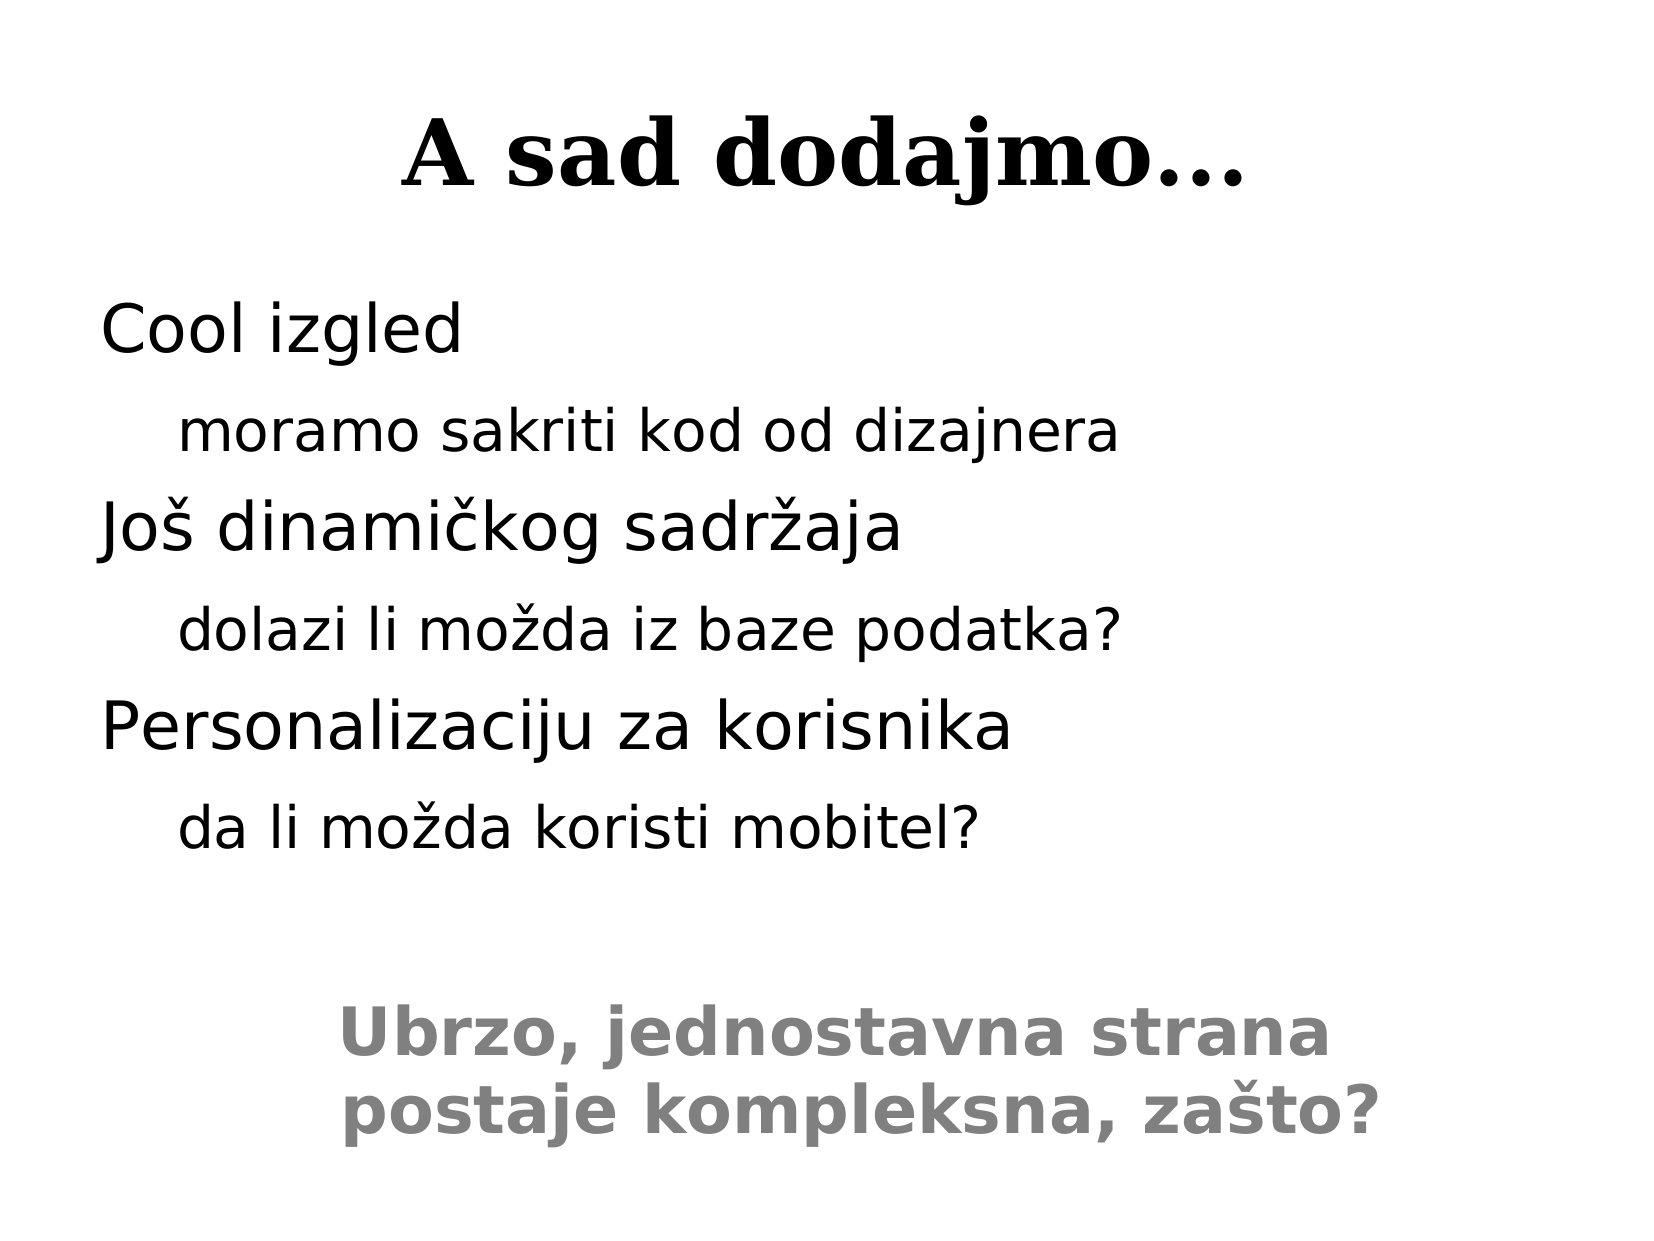

# A sad dodajmo...
Cool izgled
moramo sakriti kod od dizajnera
Još dinamičkog sadržaja
dolazi li možda iz baze podatka?
Personalizaciju za korisnika
da li možda koristi mobitel?
Ubrzo, jednostavna strana
postaje kompleksna, zašto?